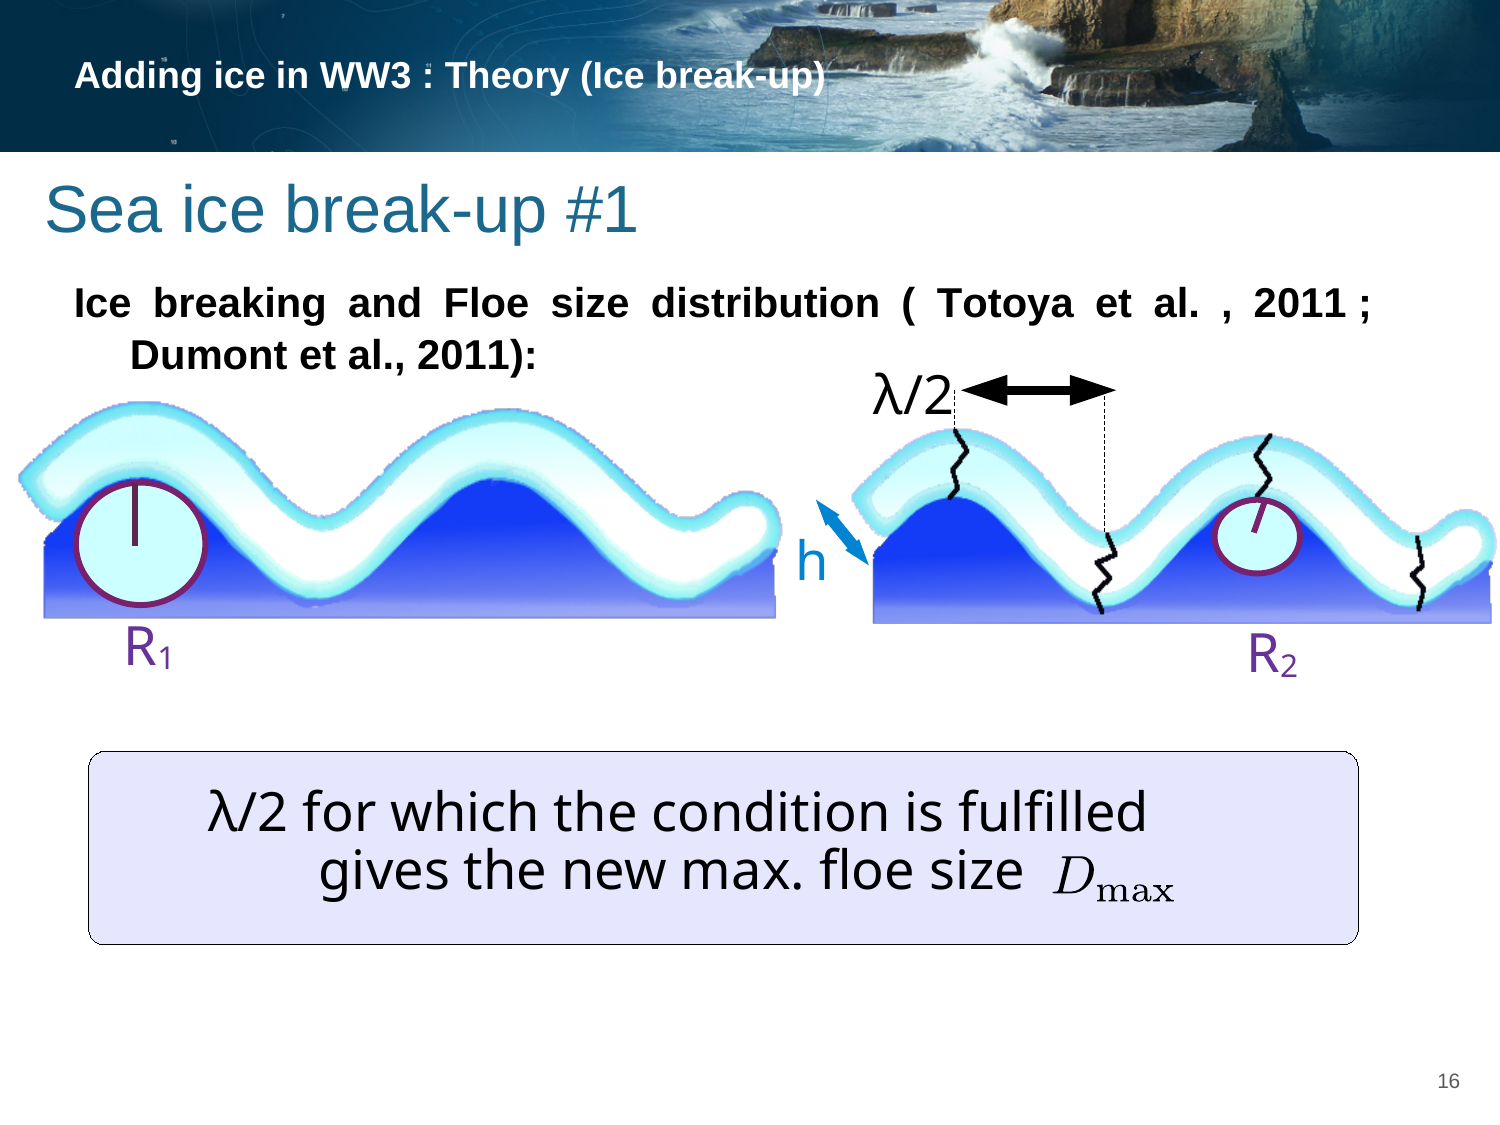

Adding ice in WW3 : Theory (Ice break-up)
# Sea ice break-up #1
Ice breaking and Floe size distribution ( Totoya et al. , 2011 ; Dumont et al., 2011):
λ/2
h
R1
R2
λ/2 for which the condition is fulfilled gives the new max. floe size